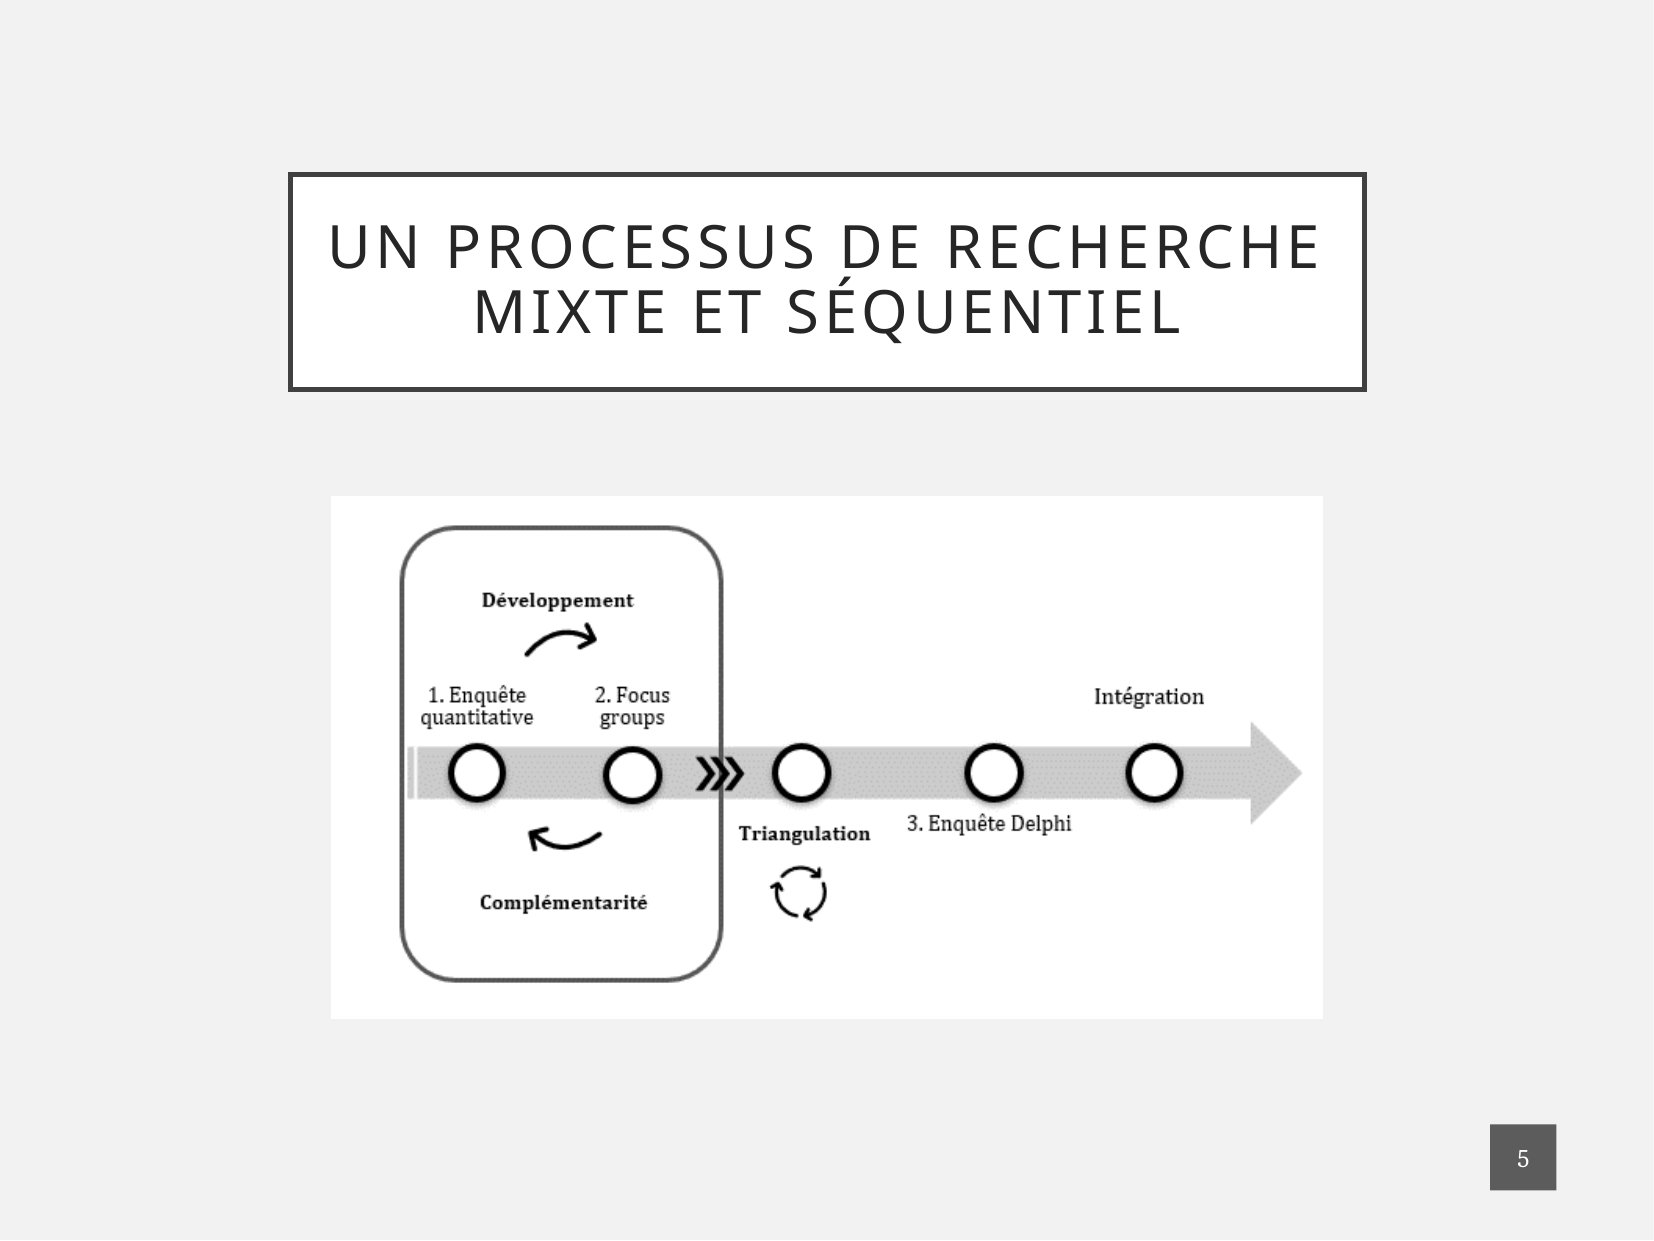

# Un processus de recherche mixte et séquentiel